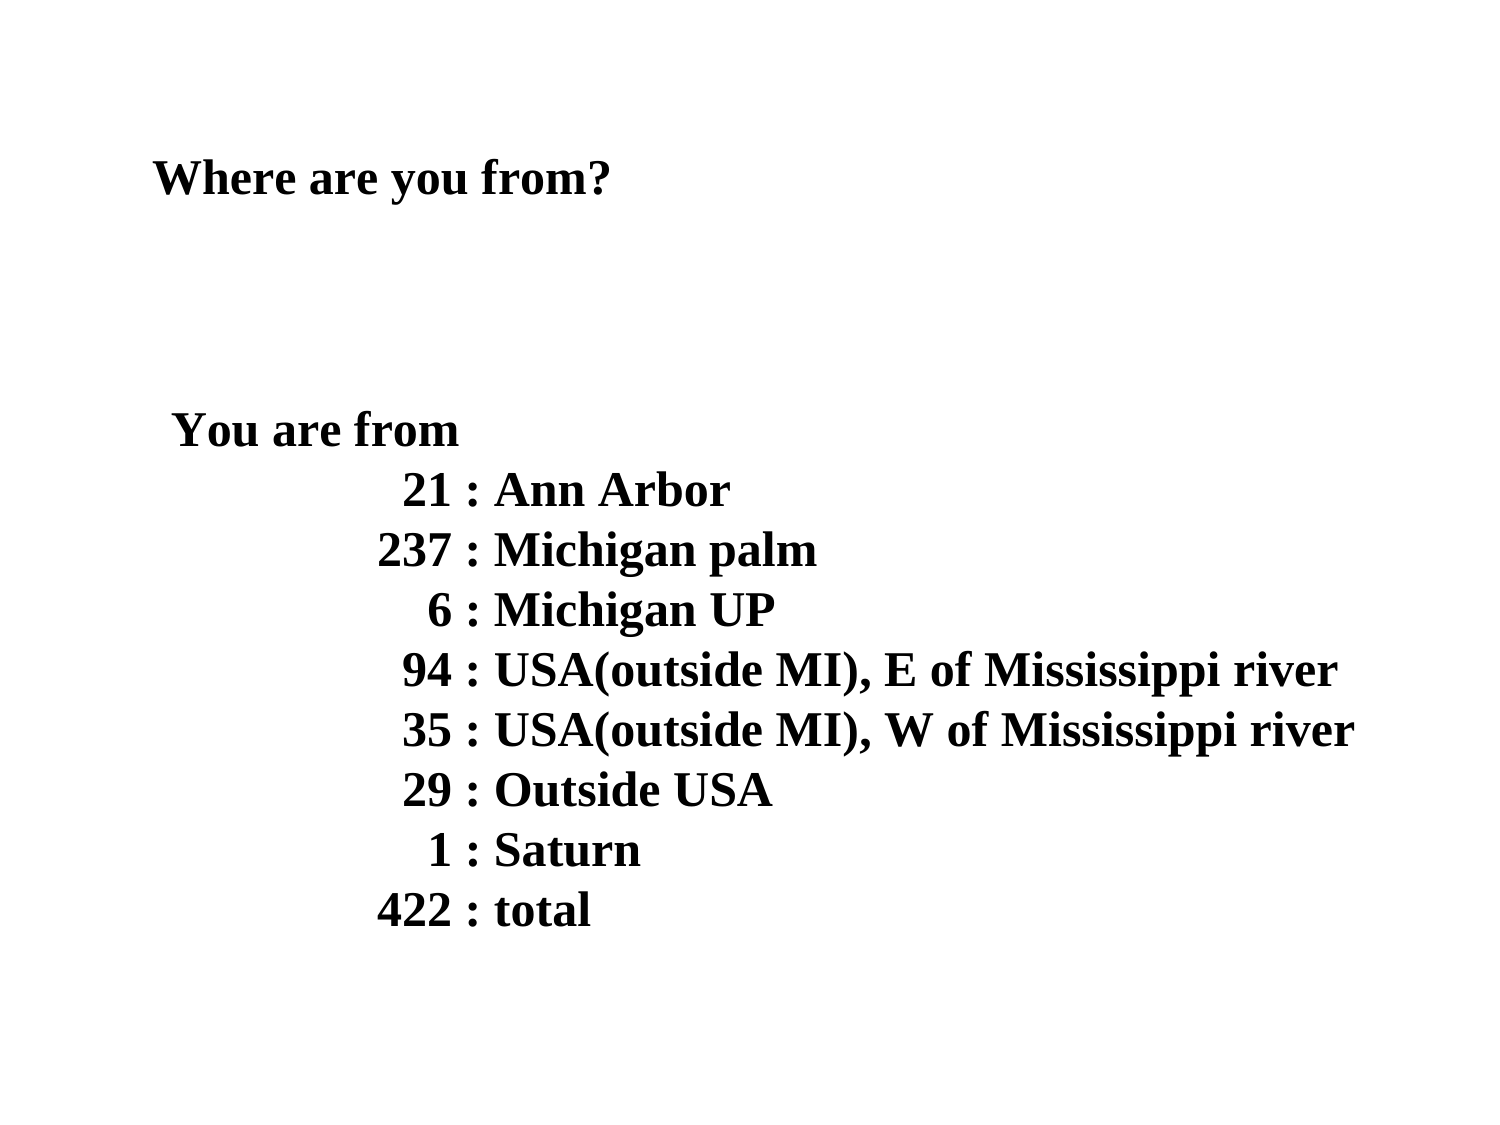

Where are you from?
You are from
 21 : Ann Arbor
237 : Michigan palm
 6 : Michigan UP
 94 : USA(outside MI), E of Mississippi river
 35 : USA(outside MI), W of Mississippi river
 29 : Outside USA
 1 : Saturn
422 : total